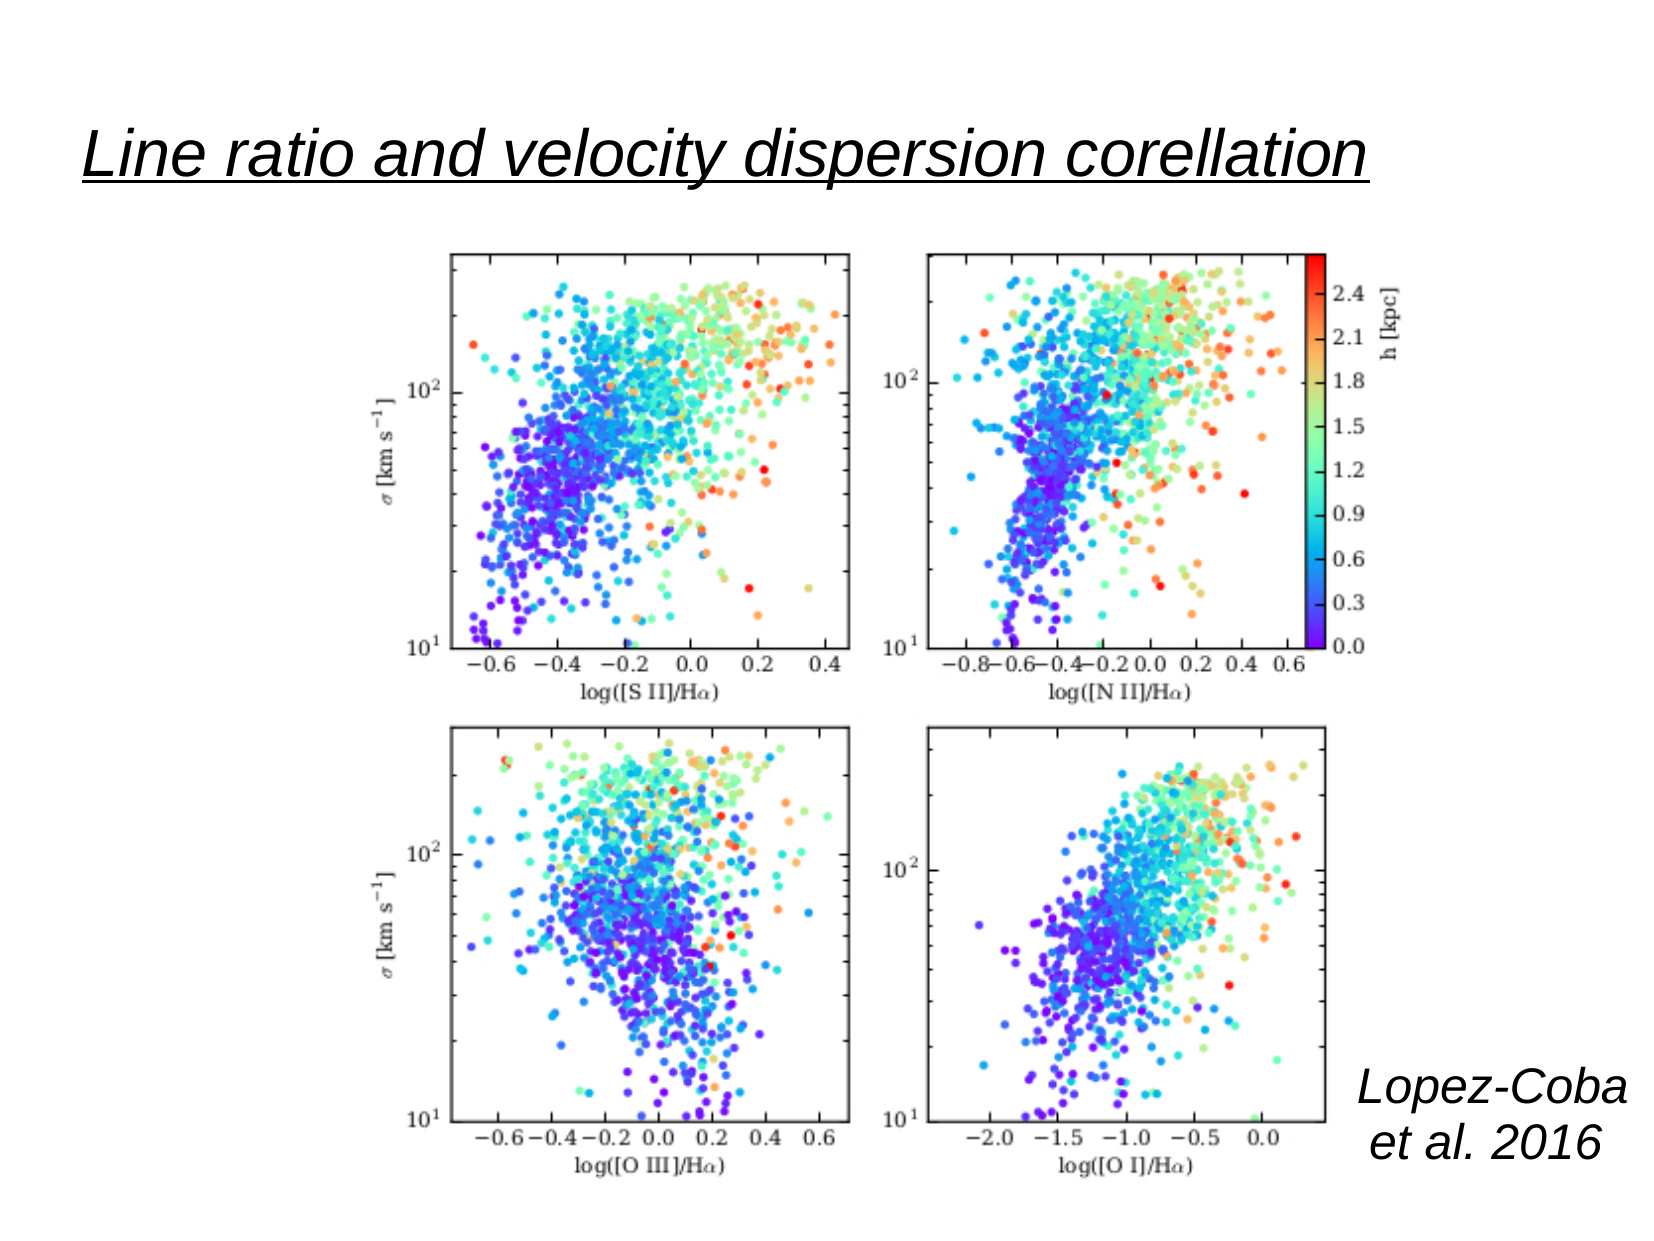

Line ratio and velocity dispersion corellation
#
 Lopez-Coba et al. 2016